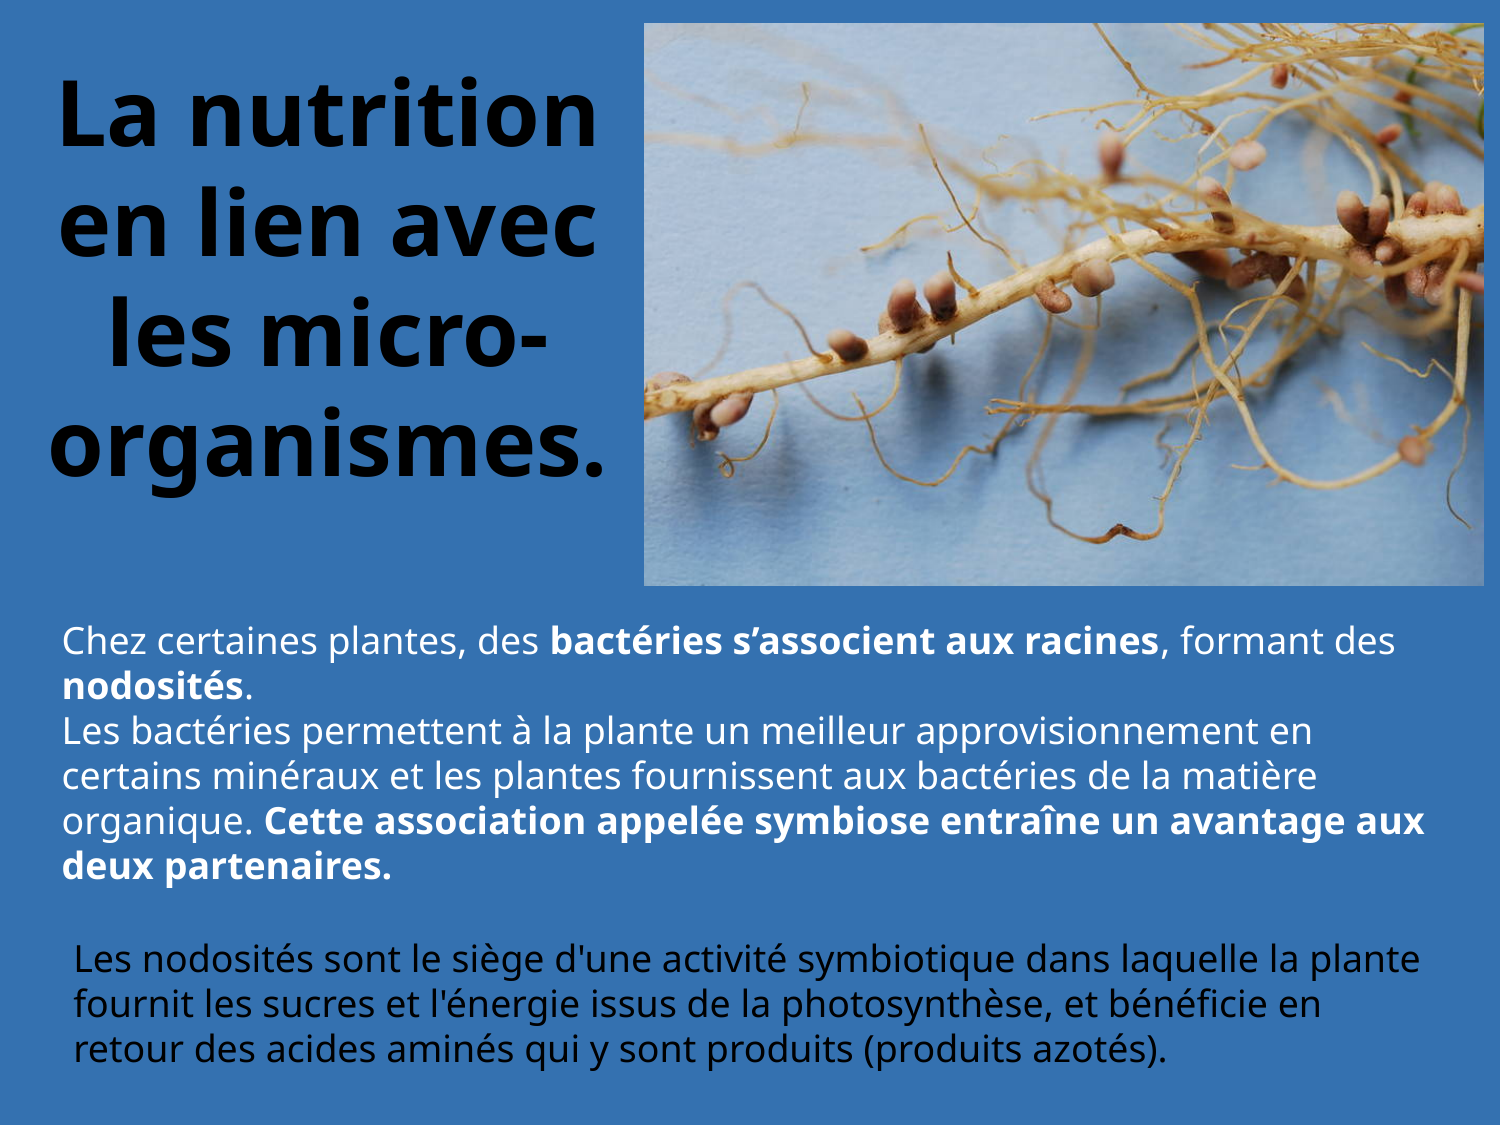

La nutrition en lien avec les micro-organismes.
Chez certaines plantes, des bactéries s’associent aux racines, formant des nodosités.
Les bactéries permettent à la plante un meilleur approvisionnement en certains minéraux et les plantes fournissent aux bactéries de la matière organique. Cette association appelée symbiose entraîne un avantage aux deux partenaires.
Les nodosités sont le siège d'une activité symbiotique dans laquelle la plante fournit les sucres et l'énergie issus de la photosynthèse, et bénéficie en retour des acides aminés qui y sont produits (produits azotés).